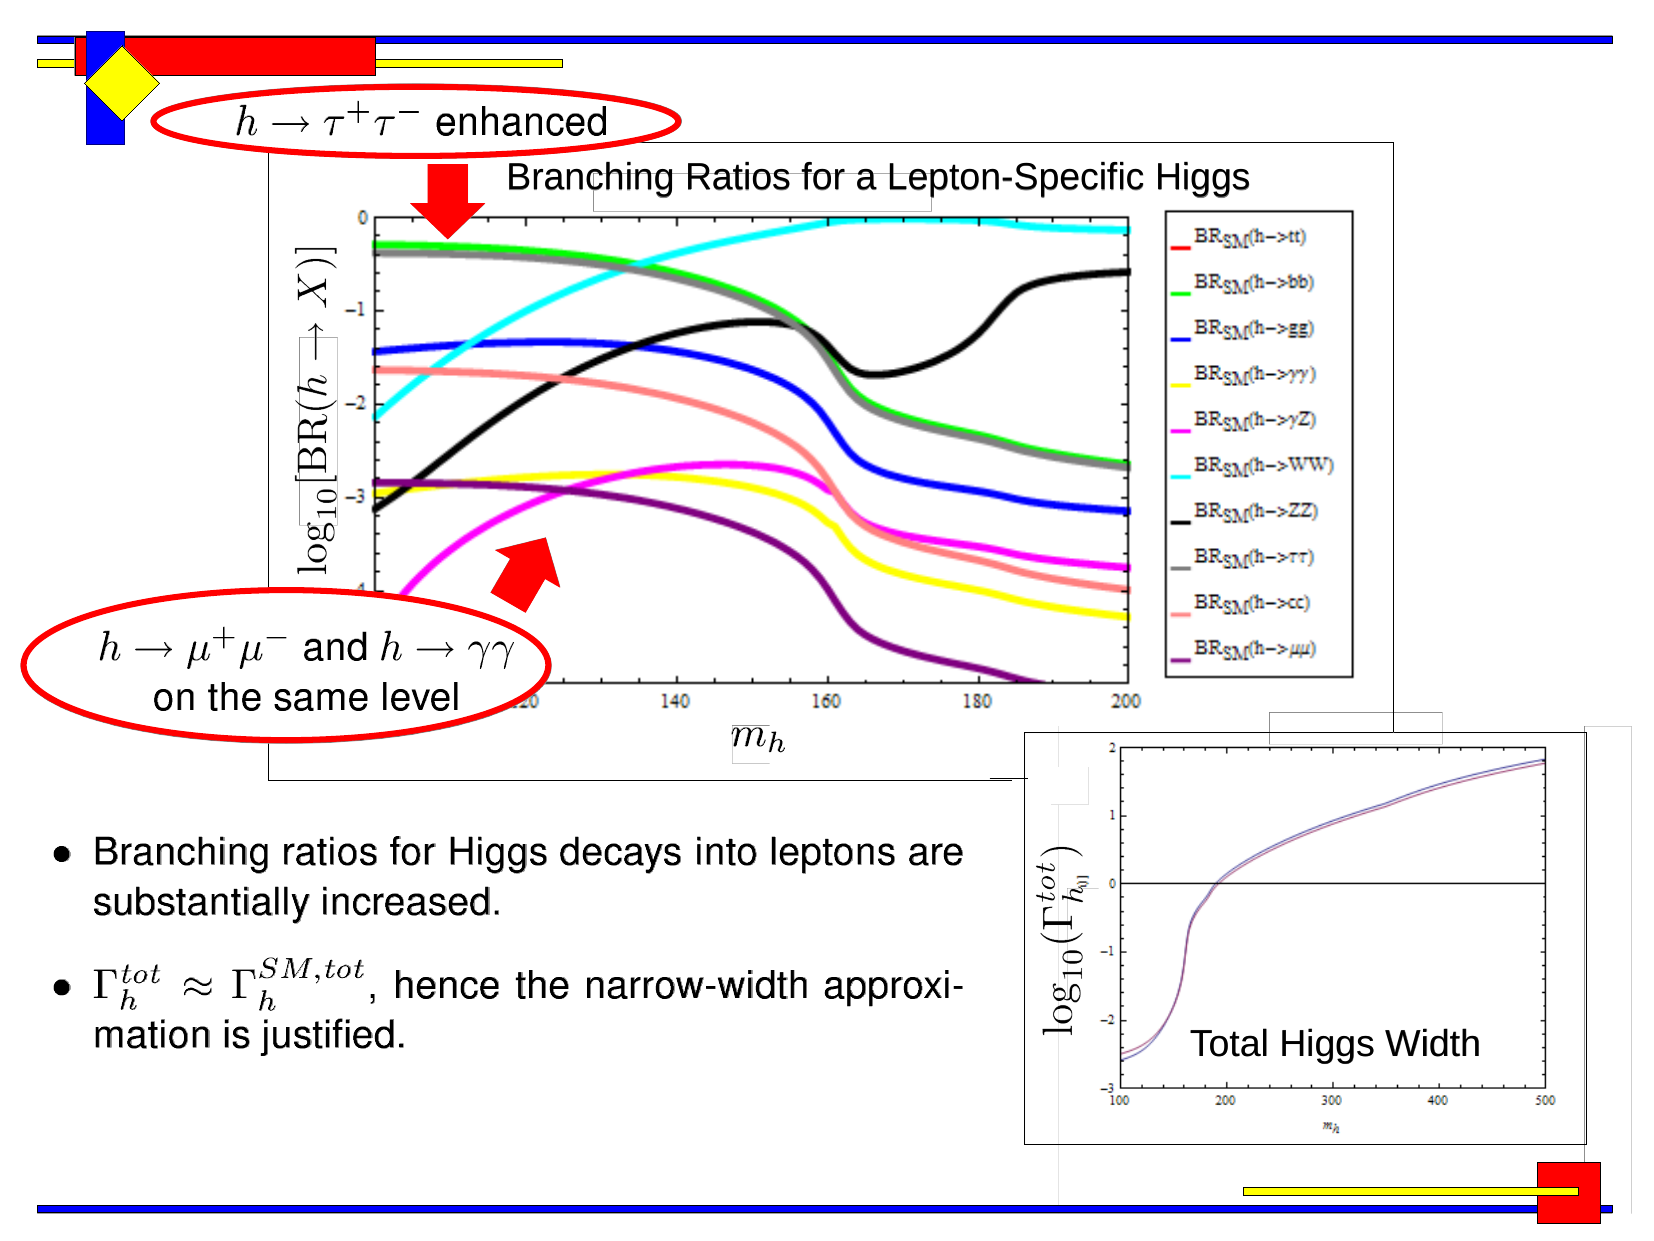

Branching Ratios for a Lepton-Specific Higgs
Total Higgs Width